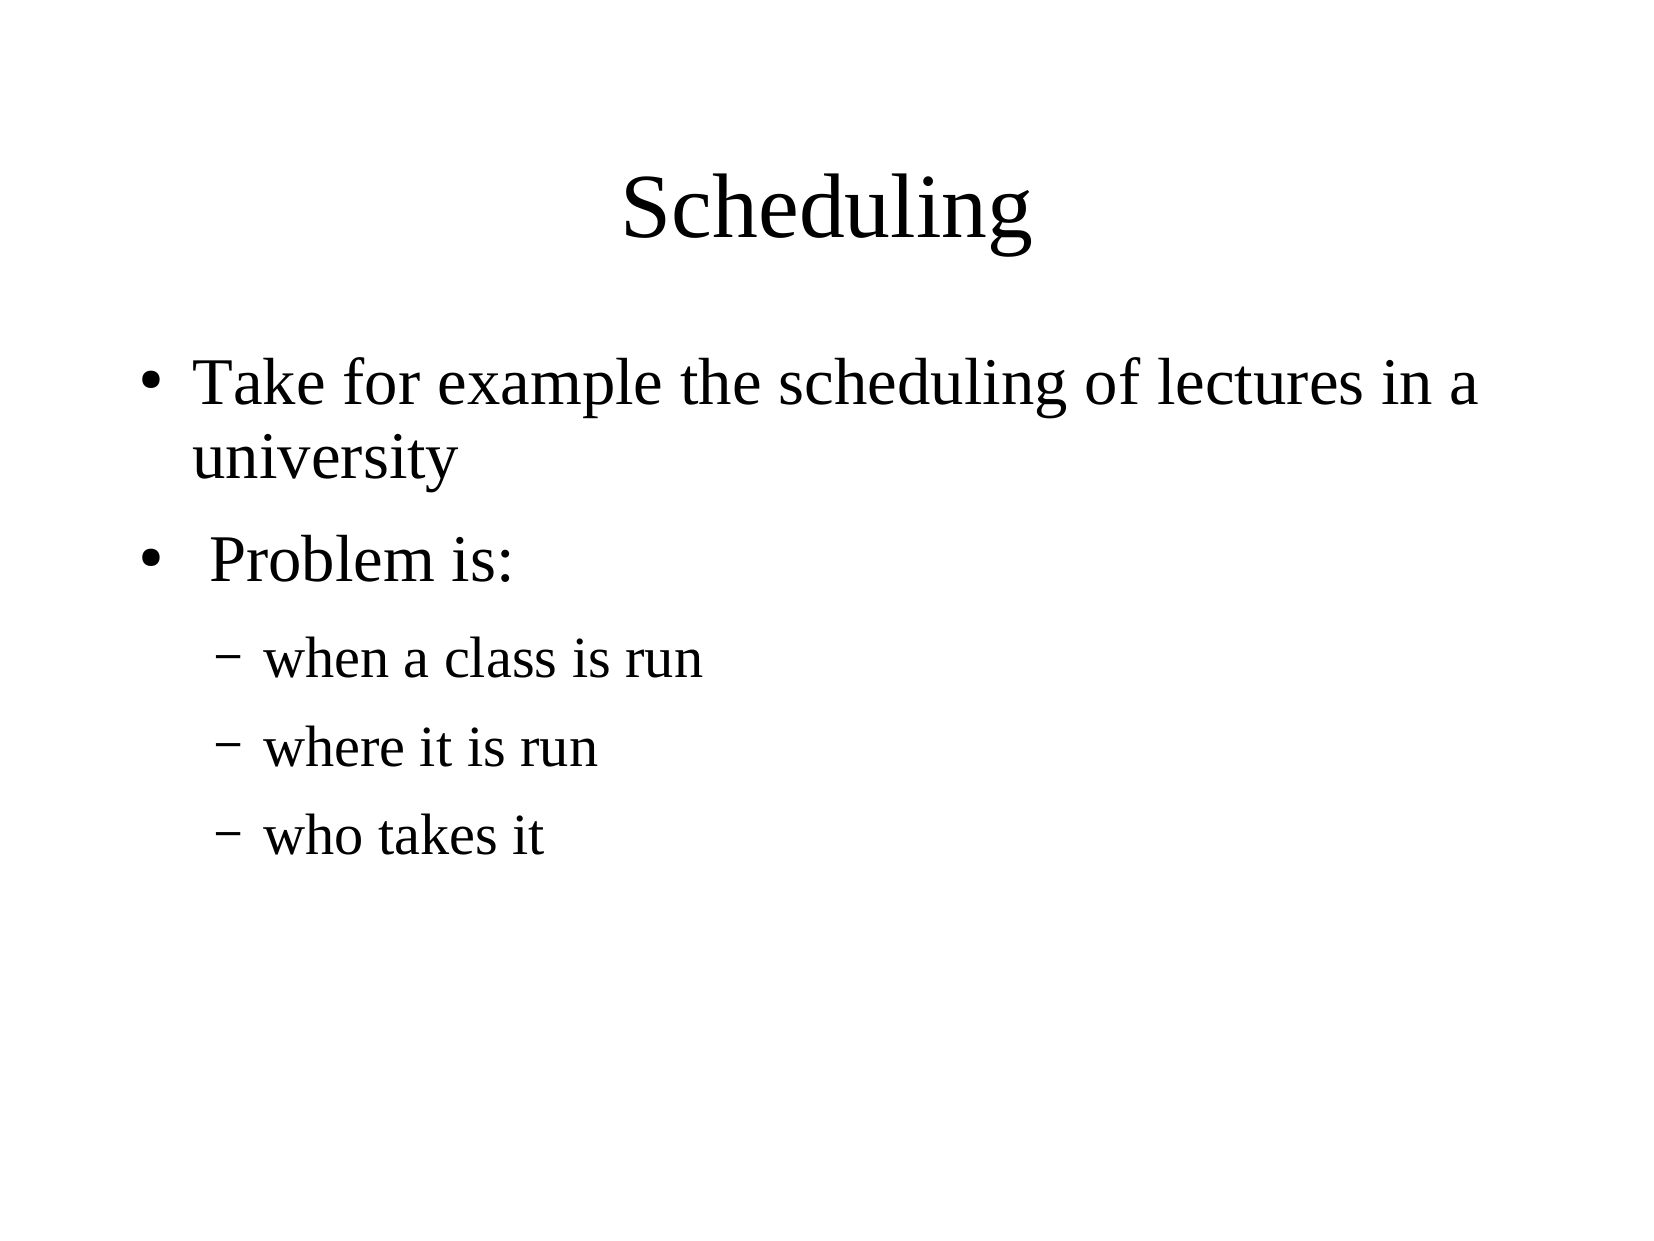

# Scheduling
Take for example the scheduling of lectures in a university
 Problem is:
when a class is run
where it is run
who takes it